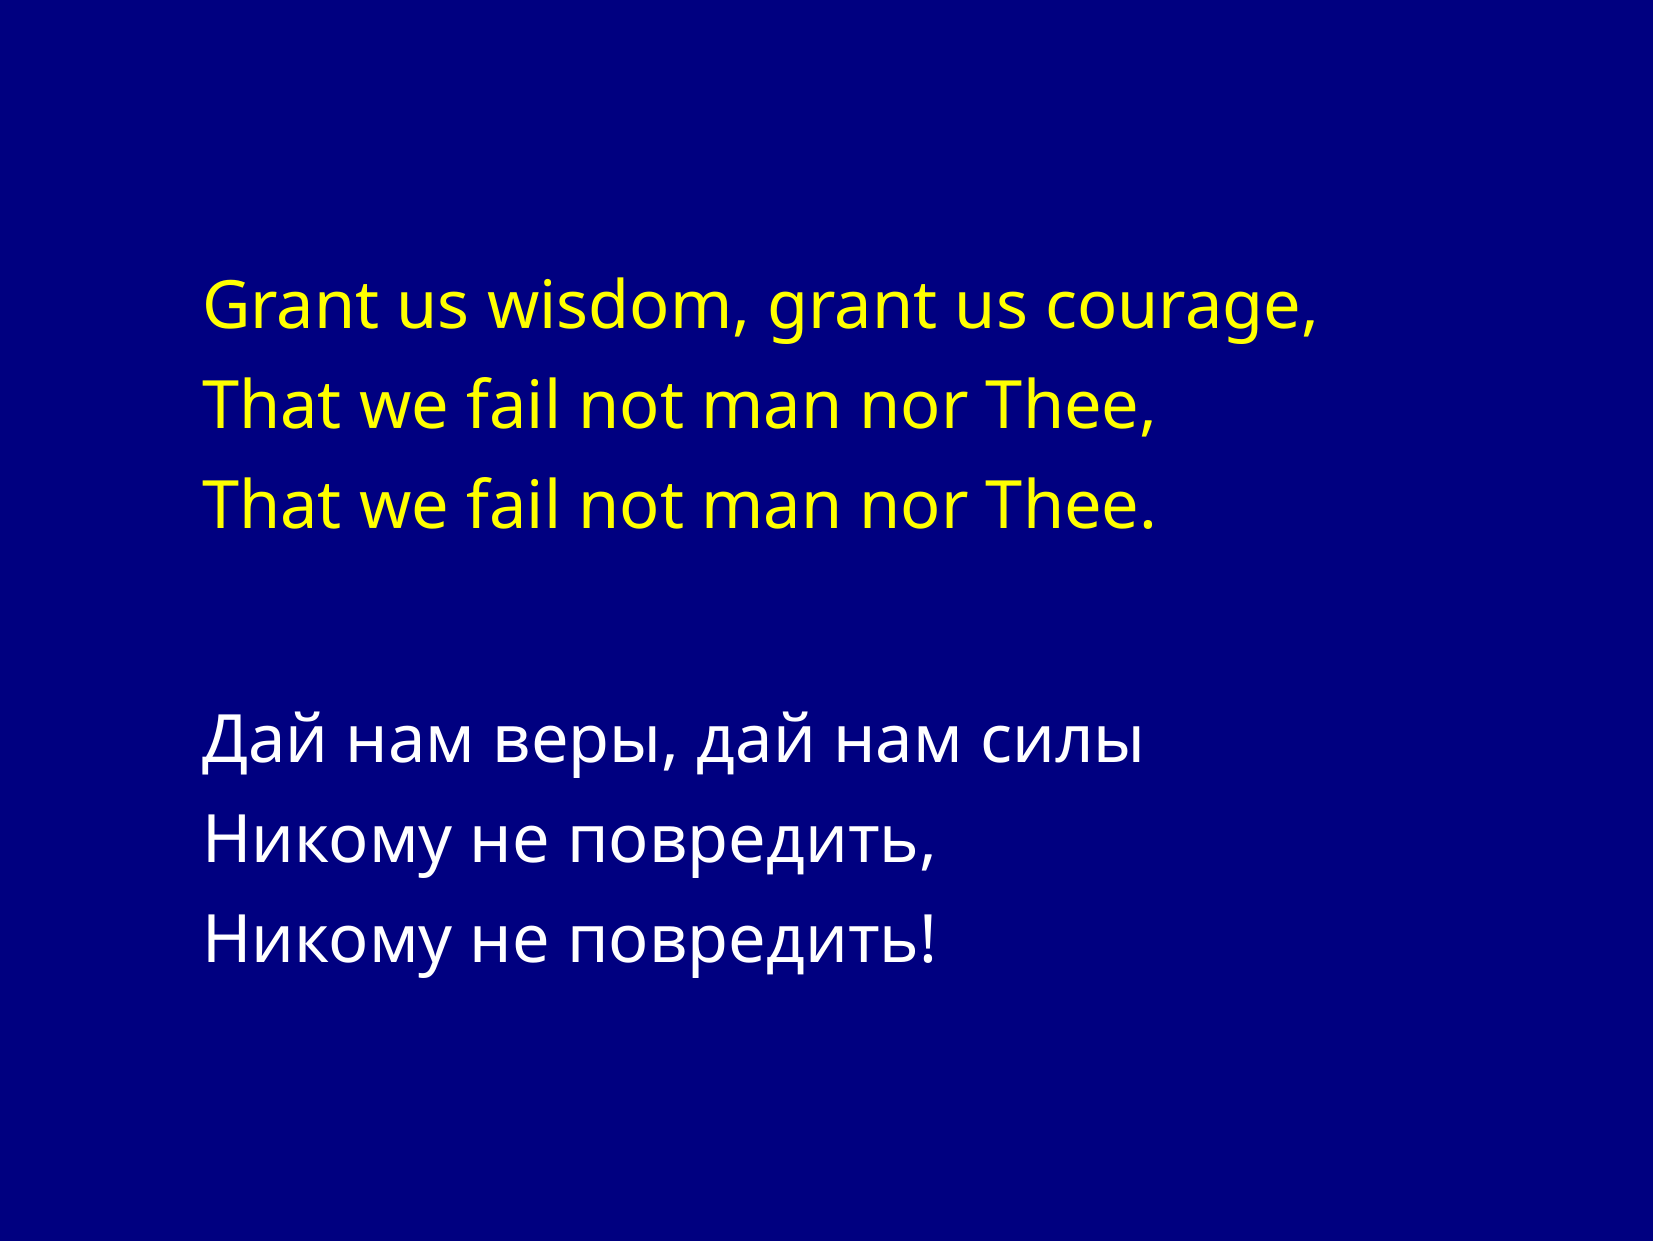

Grant us wisdom, grant us courage,
	That we fail not man nor Thee,
	That we fail not man nor Thee.
	Дай нам веры, дай нам силы
	Никому не повредить,
	Никому не повредить!